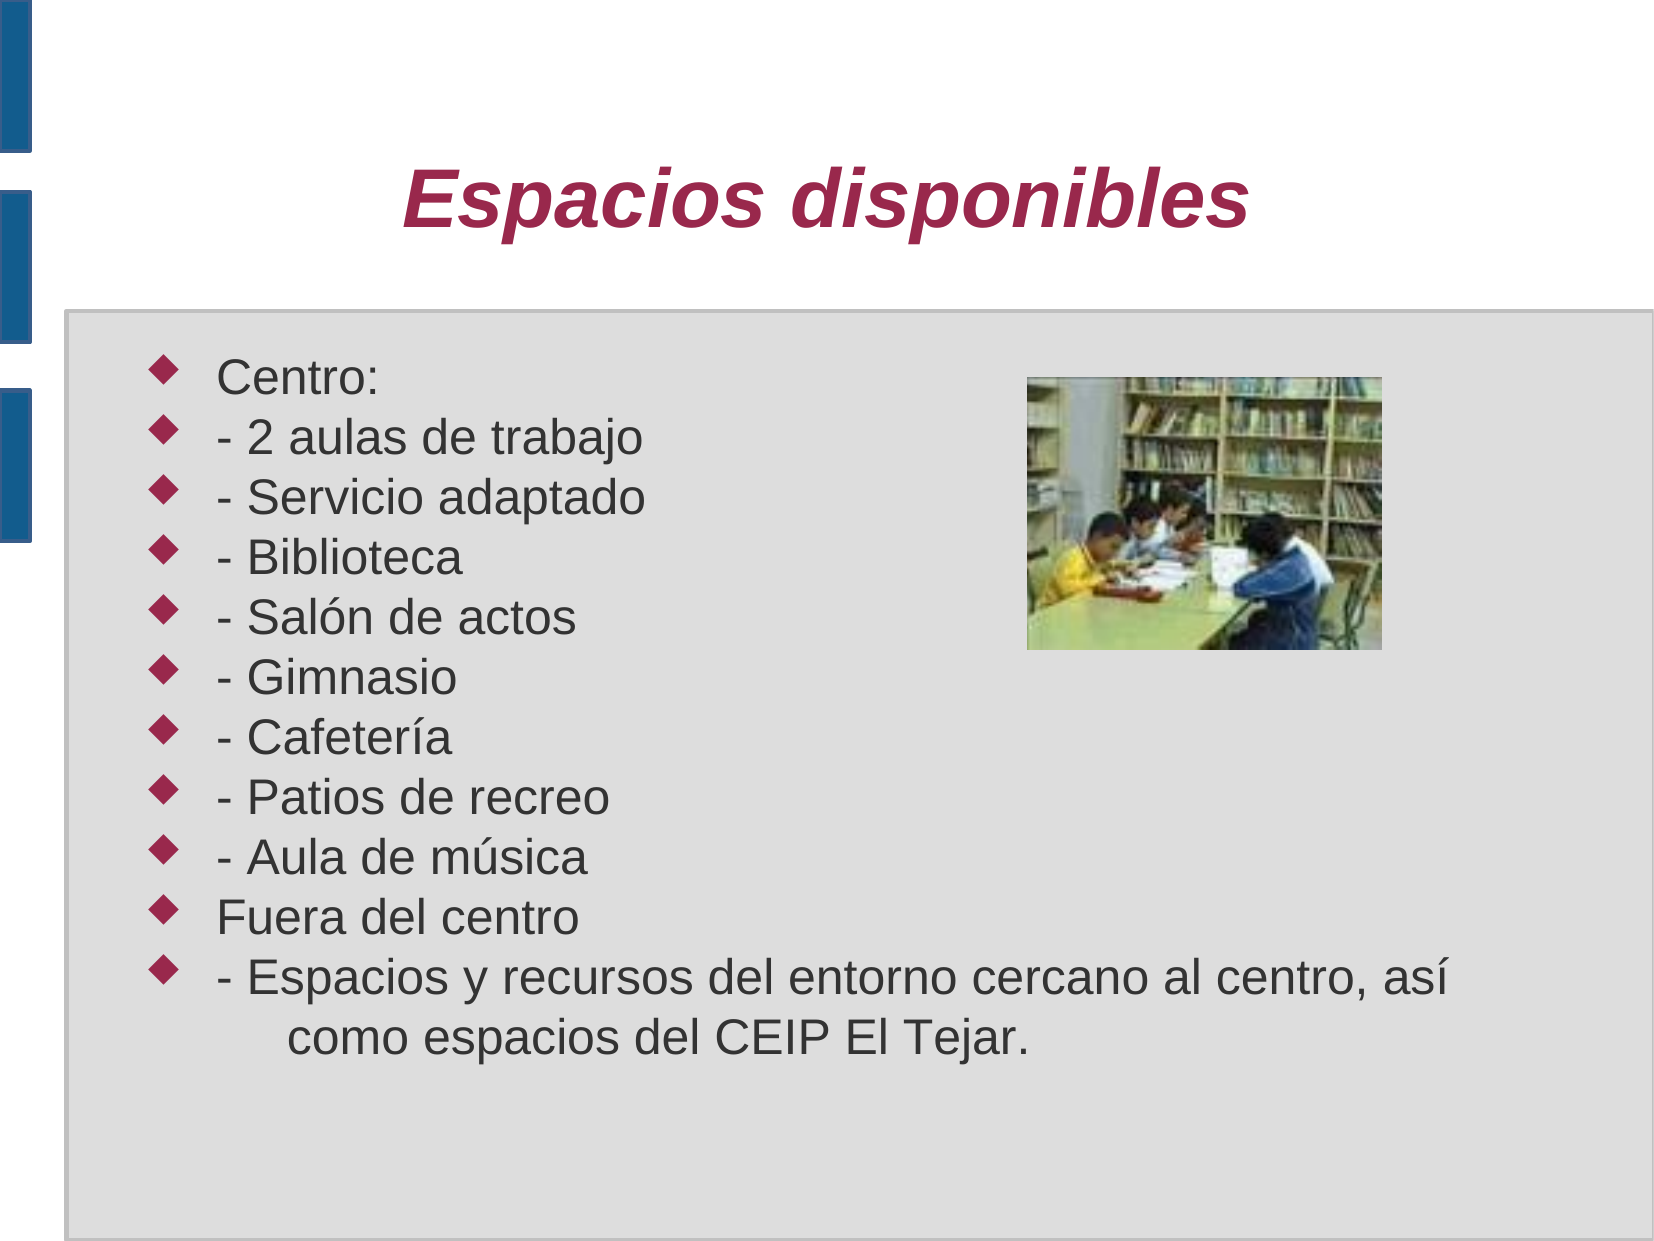

# Espacios disponibles
Centro:
- 2 aulas de trabajo
- Servicio adaptado
- Biblioteca
- Salón de actos
- Gimnasio
- Cafetería
- Patios de recreo
- Aula de música
Fuera del centro
- Espacios y recursos del entorno cercano al centro, así como espacios del CEIP El Tejar.